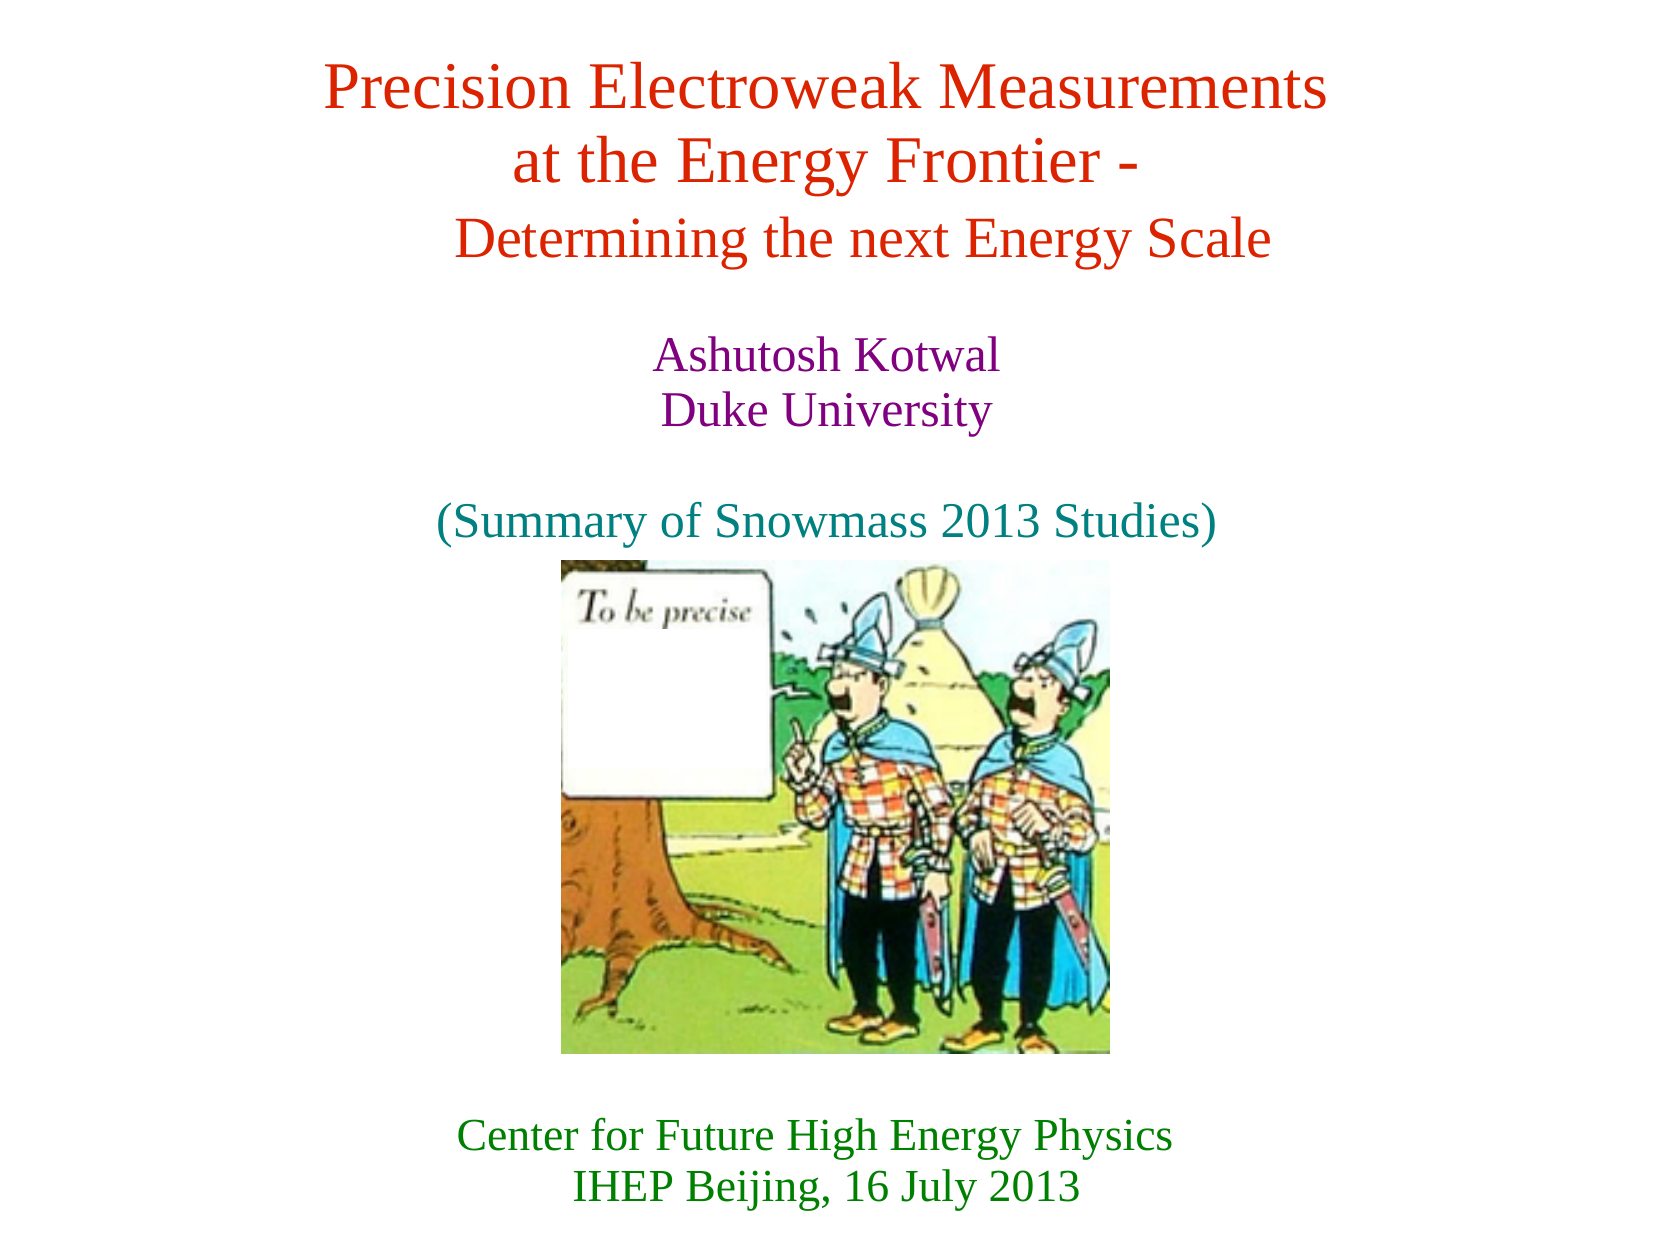

# Precision Electroweak Measurements at the Energy Frontier - Determining the next Energy Scale Ashutosh Kotwal Duke University (Summary of Snowmass 2013 Studies)
Center for Future High Energy Physics
IHEP Beijing, 16 July 2013